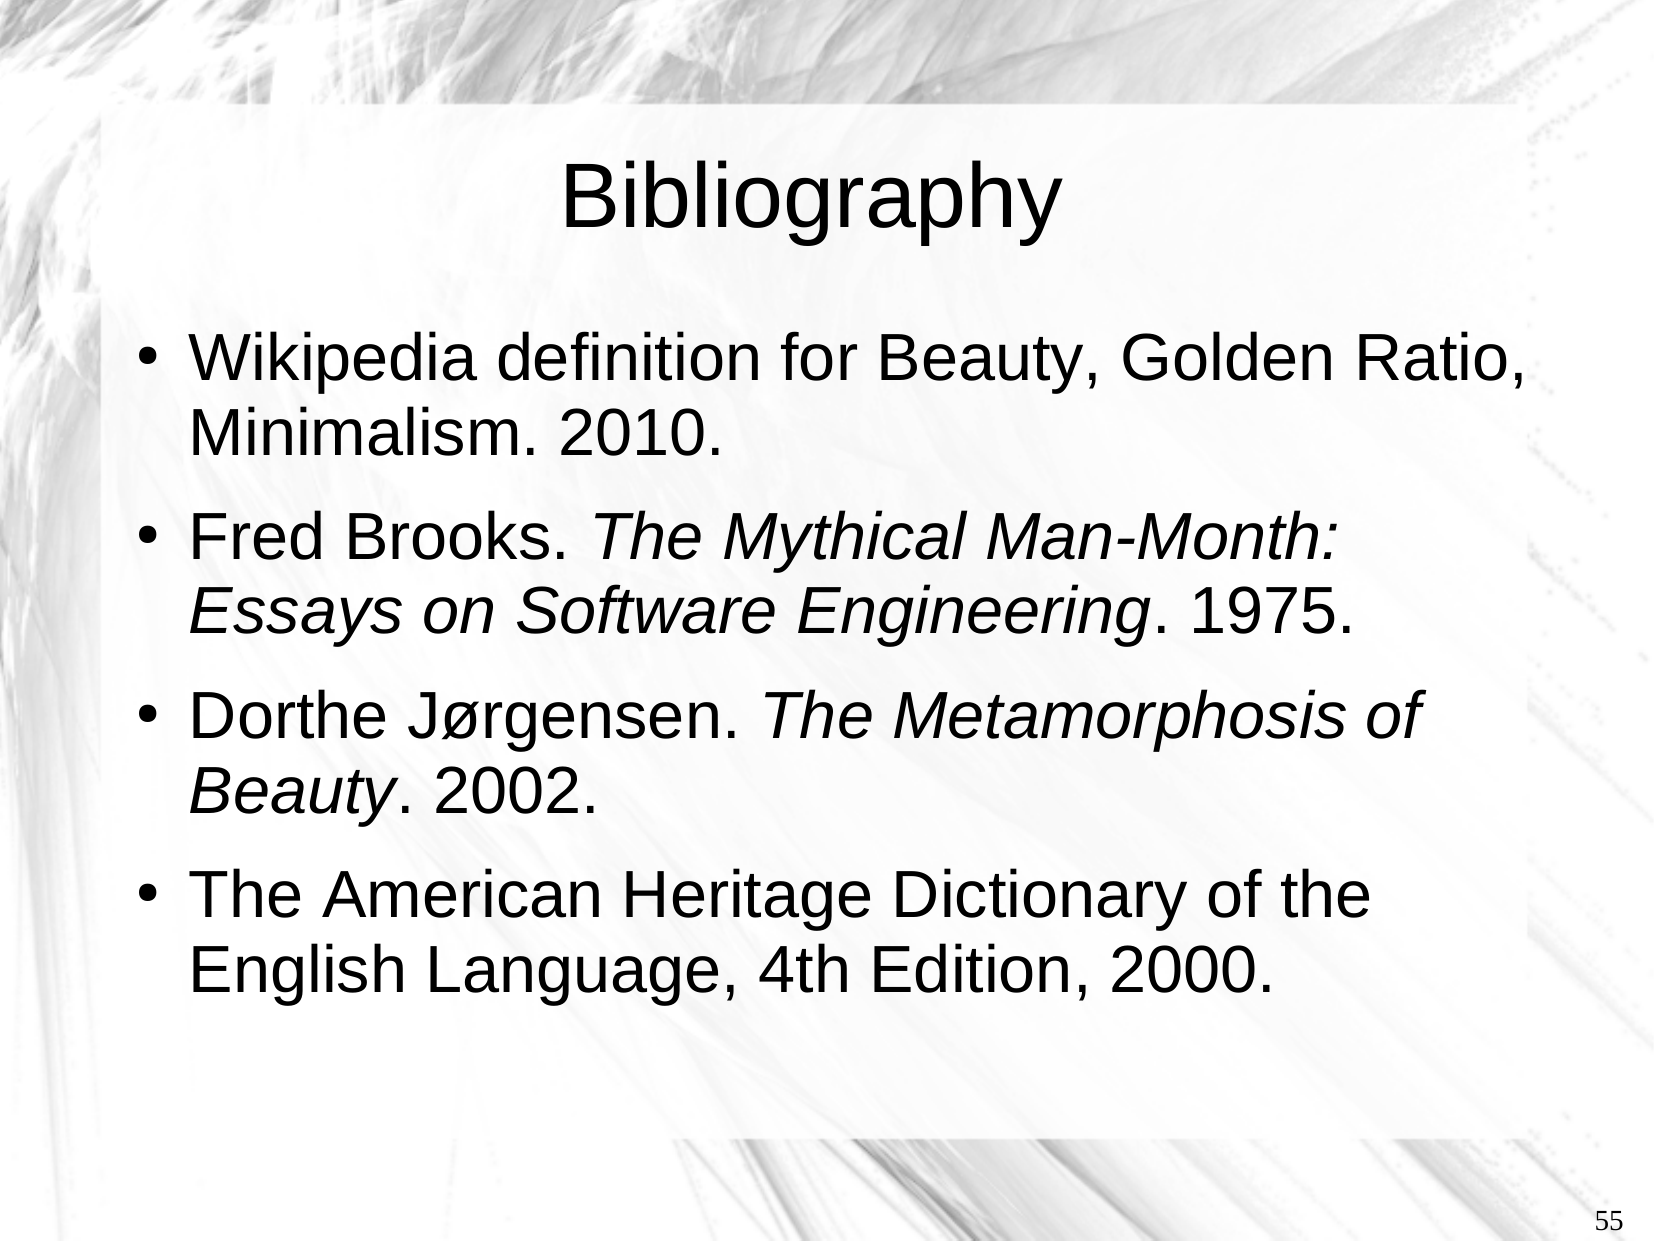

# Bibliography
Wikipedia definition for Beauty, Golden Ratio, Minimalism. 2010.
Fred Brooks. The Mythical Man-Month: Essays on Software Engineering. 1975.
Dorthe Jørgensen. The Metamorphosis of Beauty. 2002.
The American Heritage Dictionary of the English Language, 4th Edition, 2000.
55